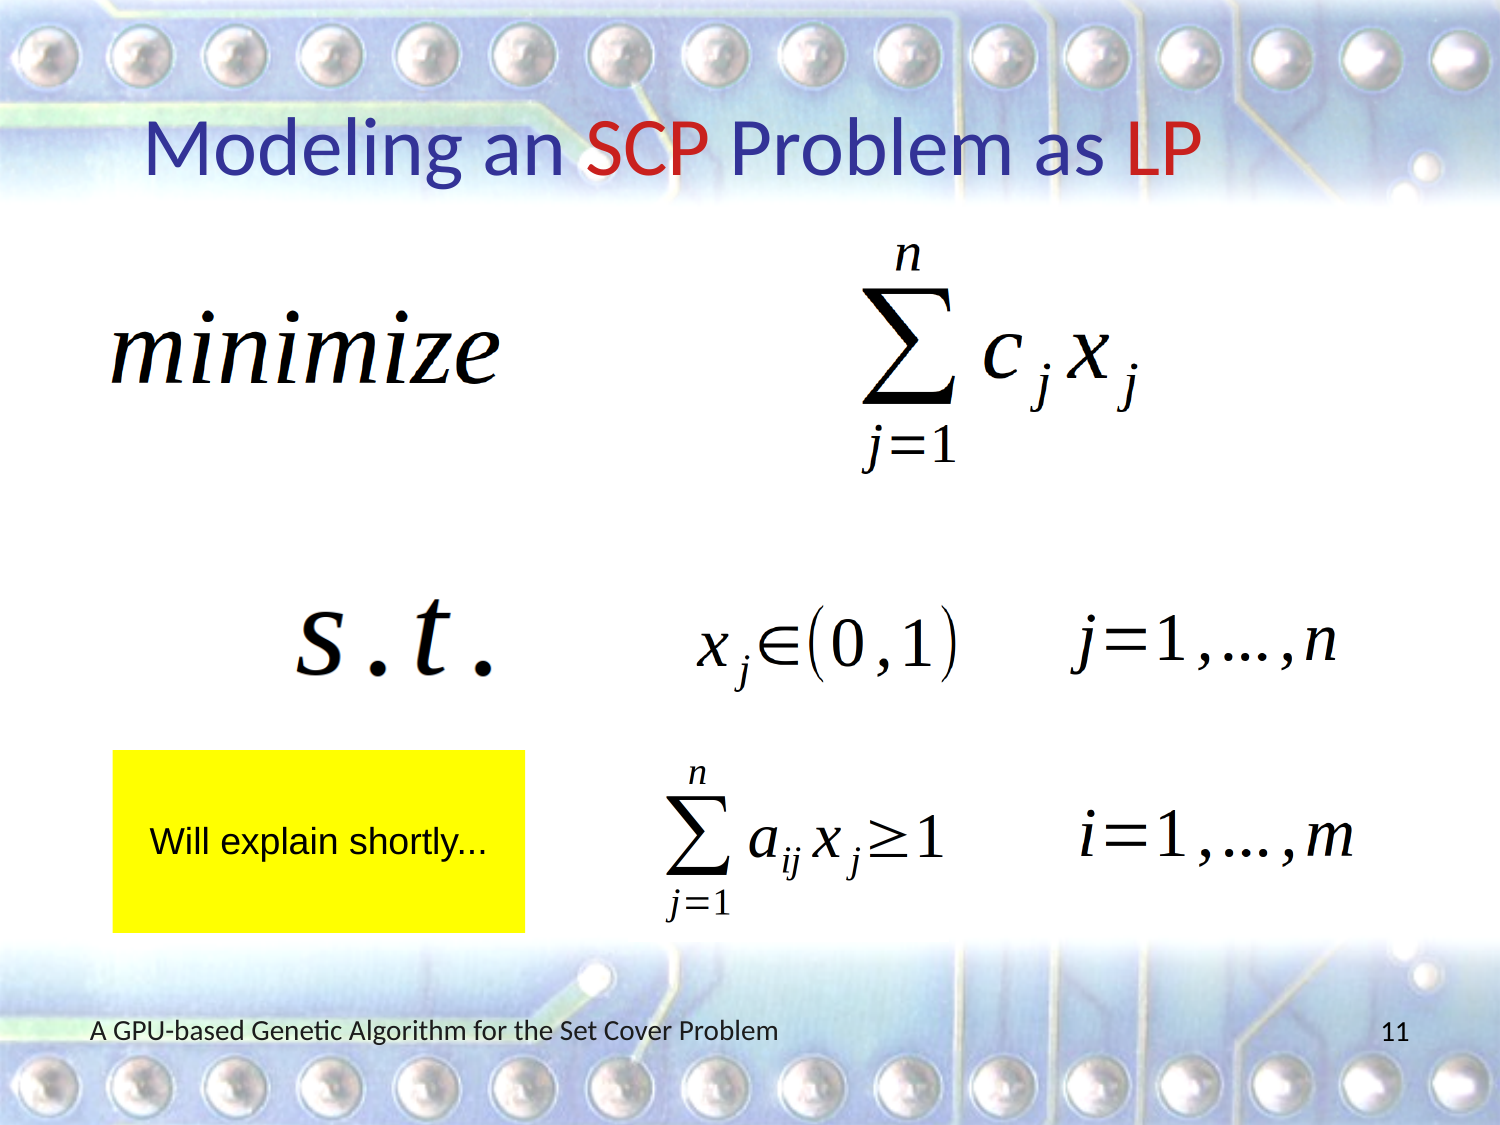

# Modeling an SCP Problem as LP
Will explain shortly...
A GPU-based Genetic Algorithm for the Set Cover Problem
11